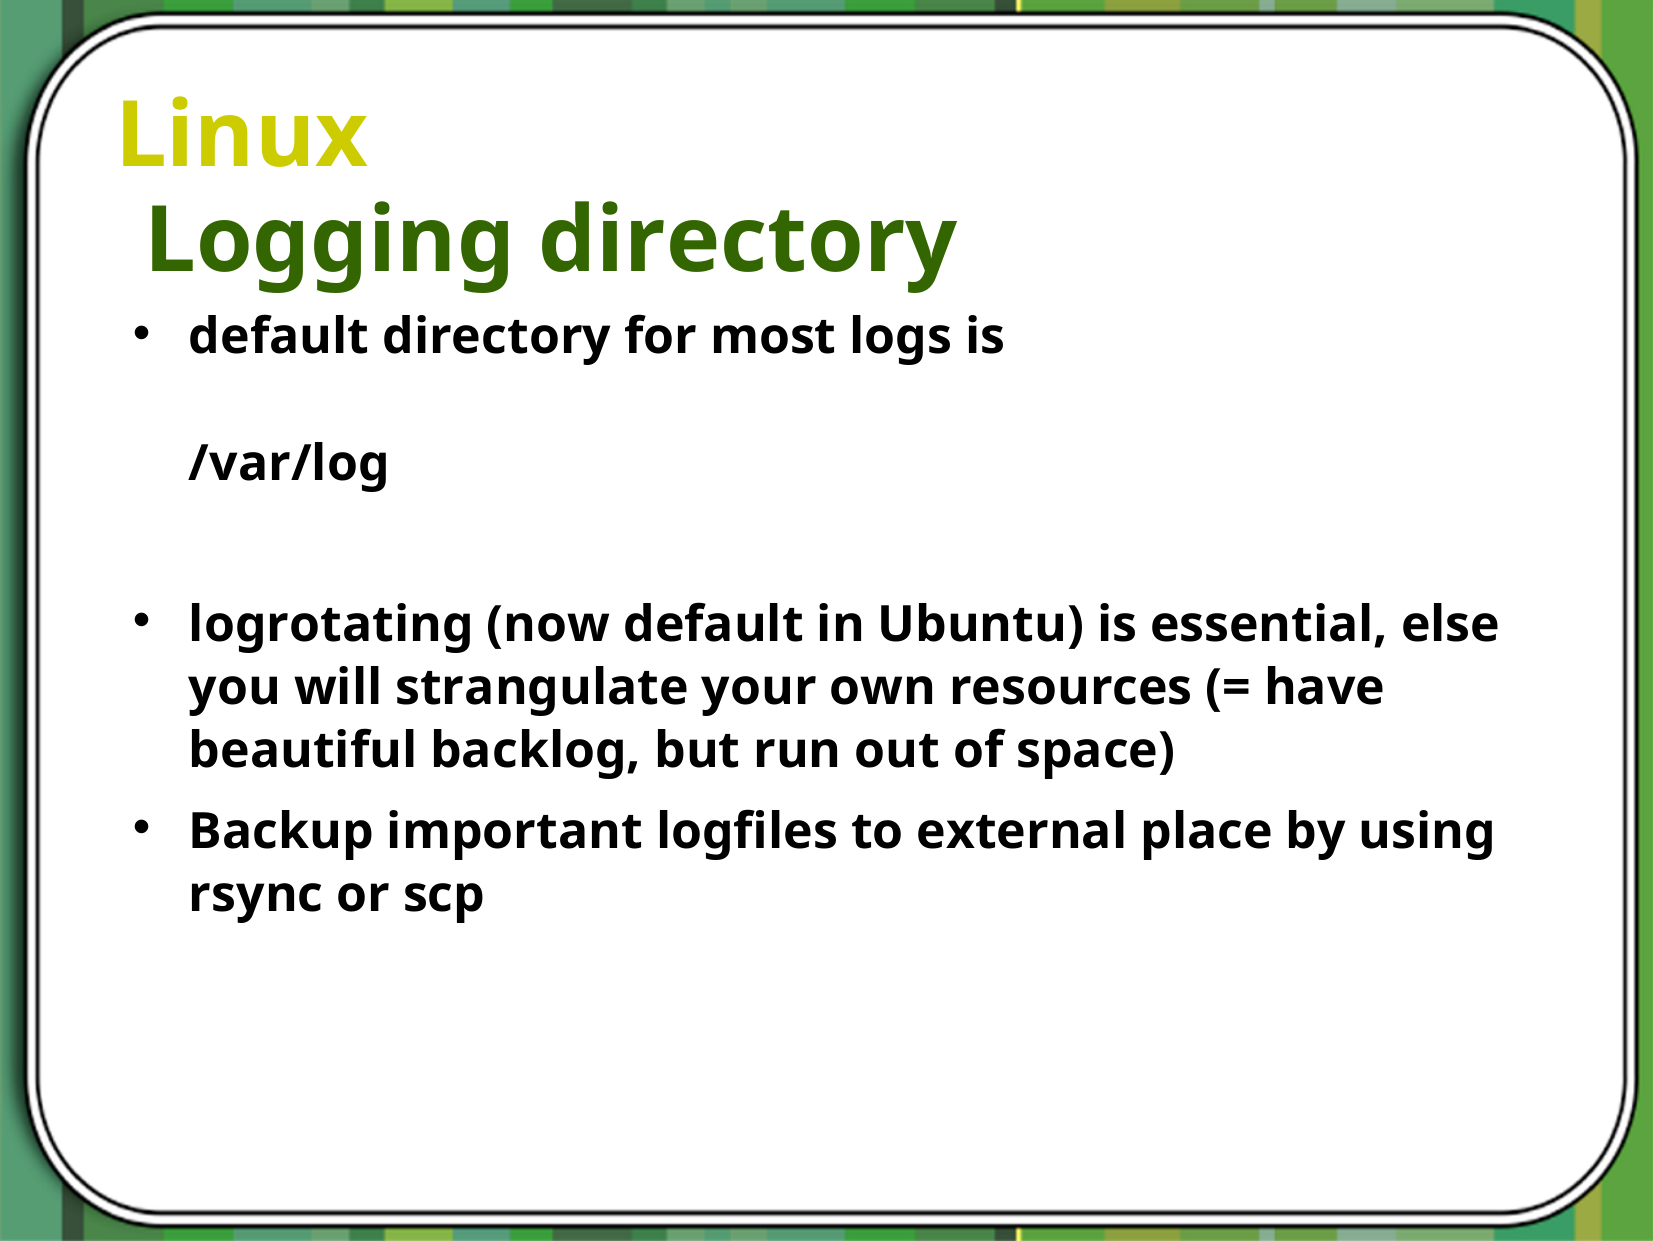

# Linux
Logging directory
default directory for most logs is
/var/log
logrotating (now default in Ubuntu) is essential, else you will strangulate your own resources (= have beautiful backlog, but run out of space)
Backup important logfiles to external place by using rsync or scp